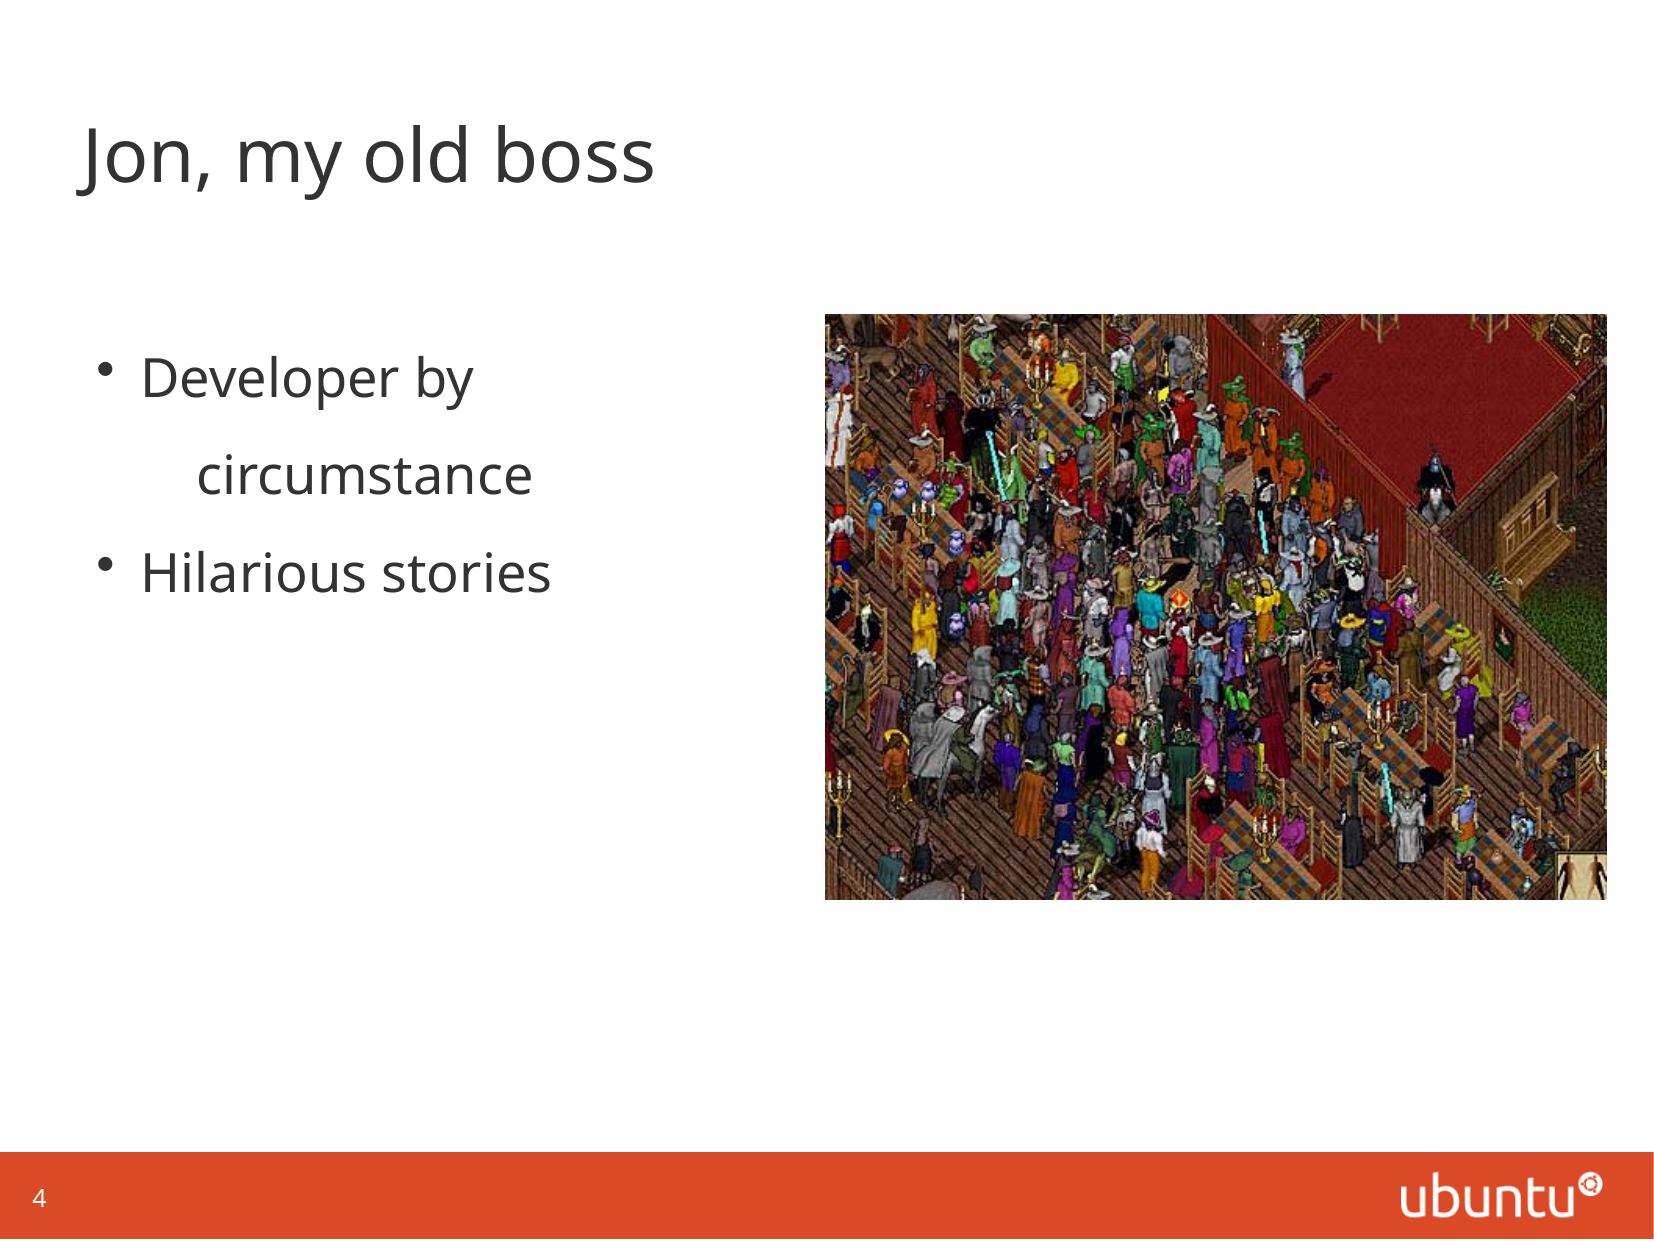

# Jon, my old boss
Developer by circumstance
Hilarious stories